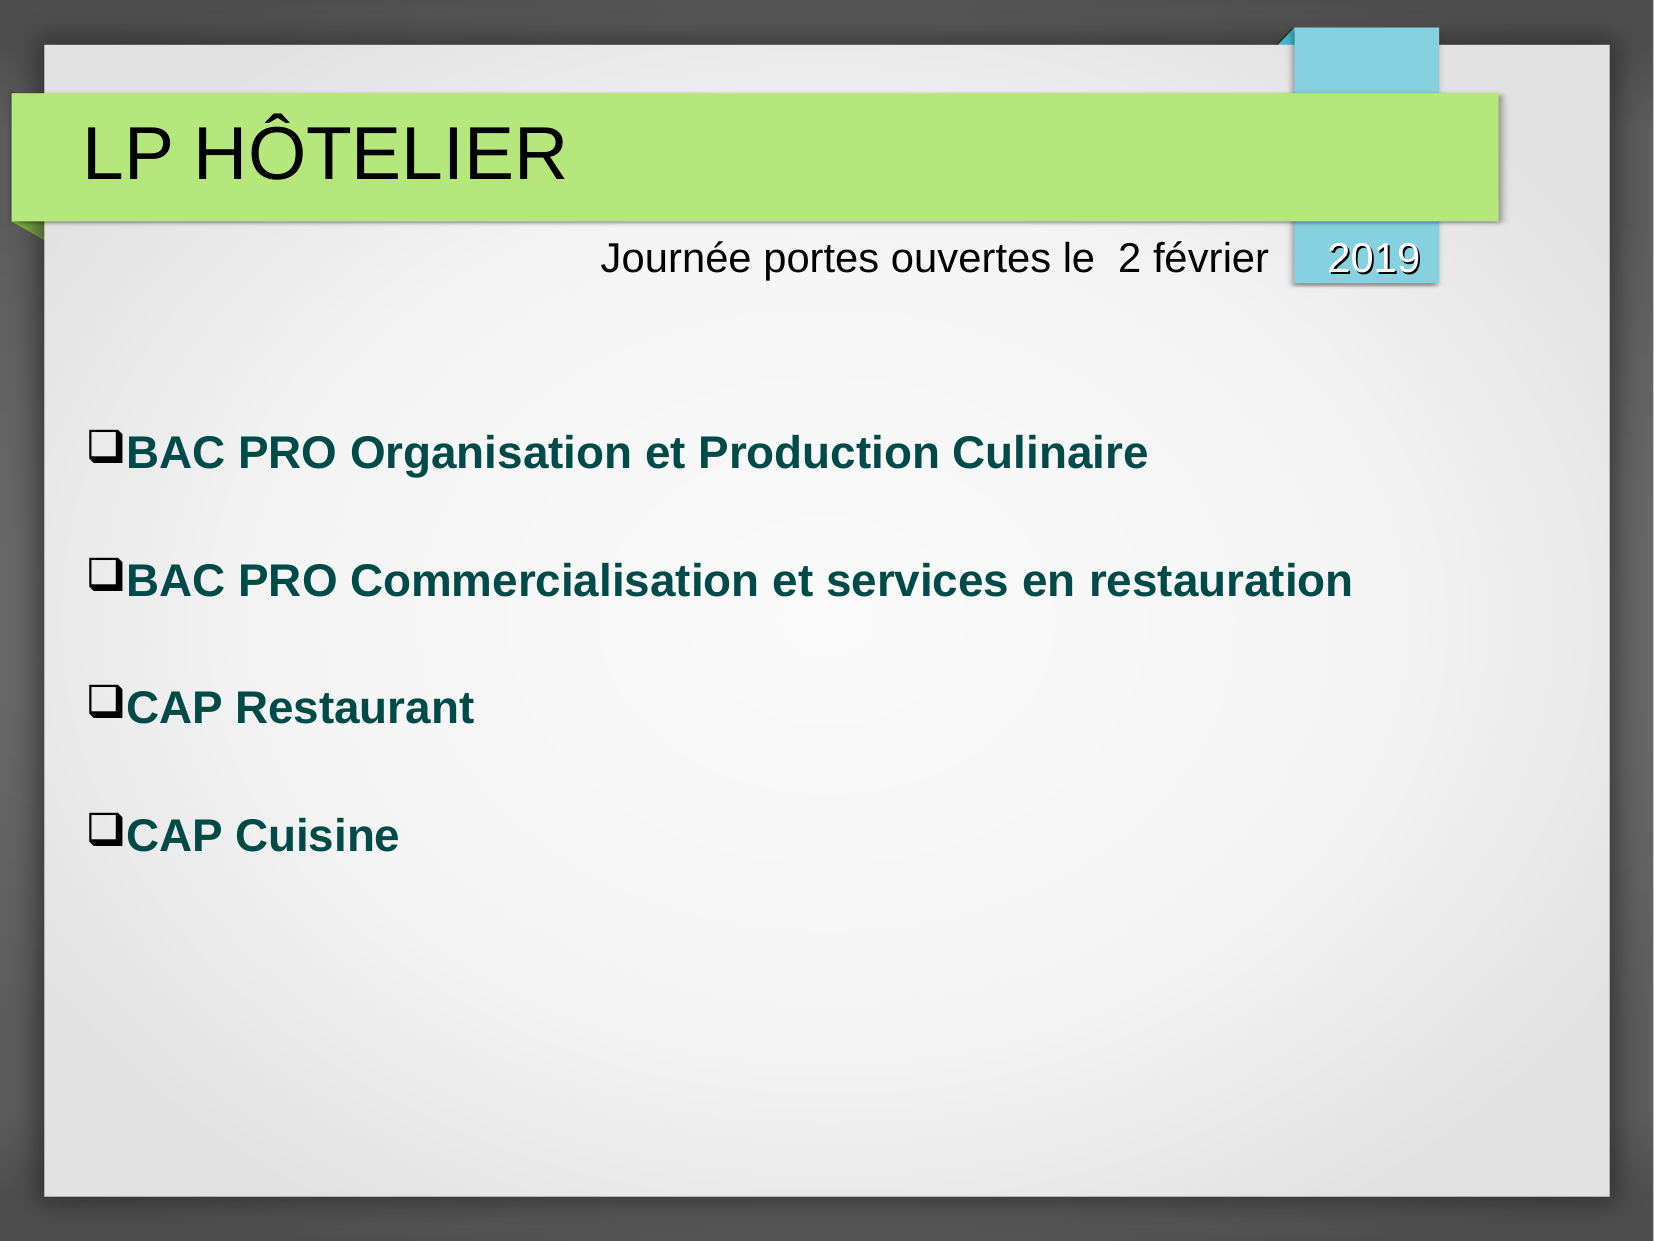

# LP HÔTELIER
 Journée portes ouvertes le 2 février 2019
BAC PRO Organisation et Production Culinaire
BAC PRO Commercialisation et services en restauration
CAP Restaurant
CAP Cuisine